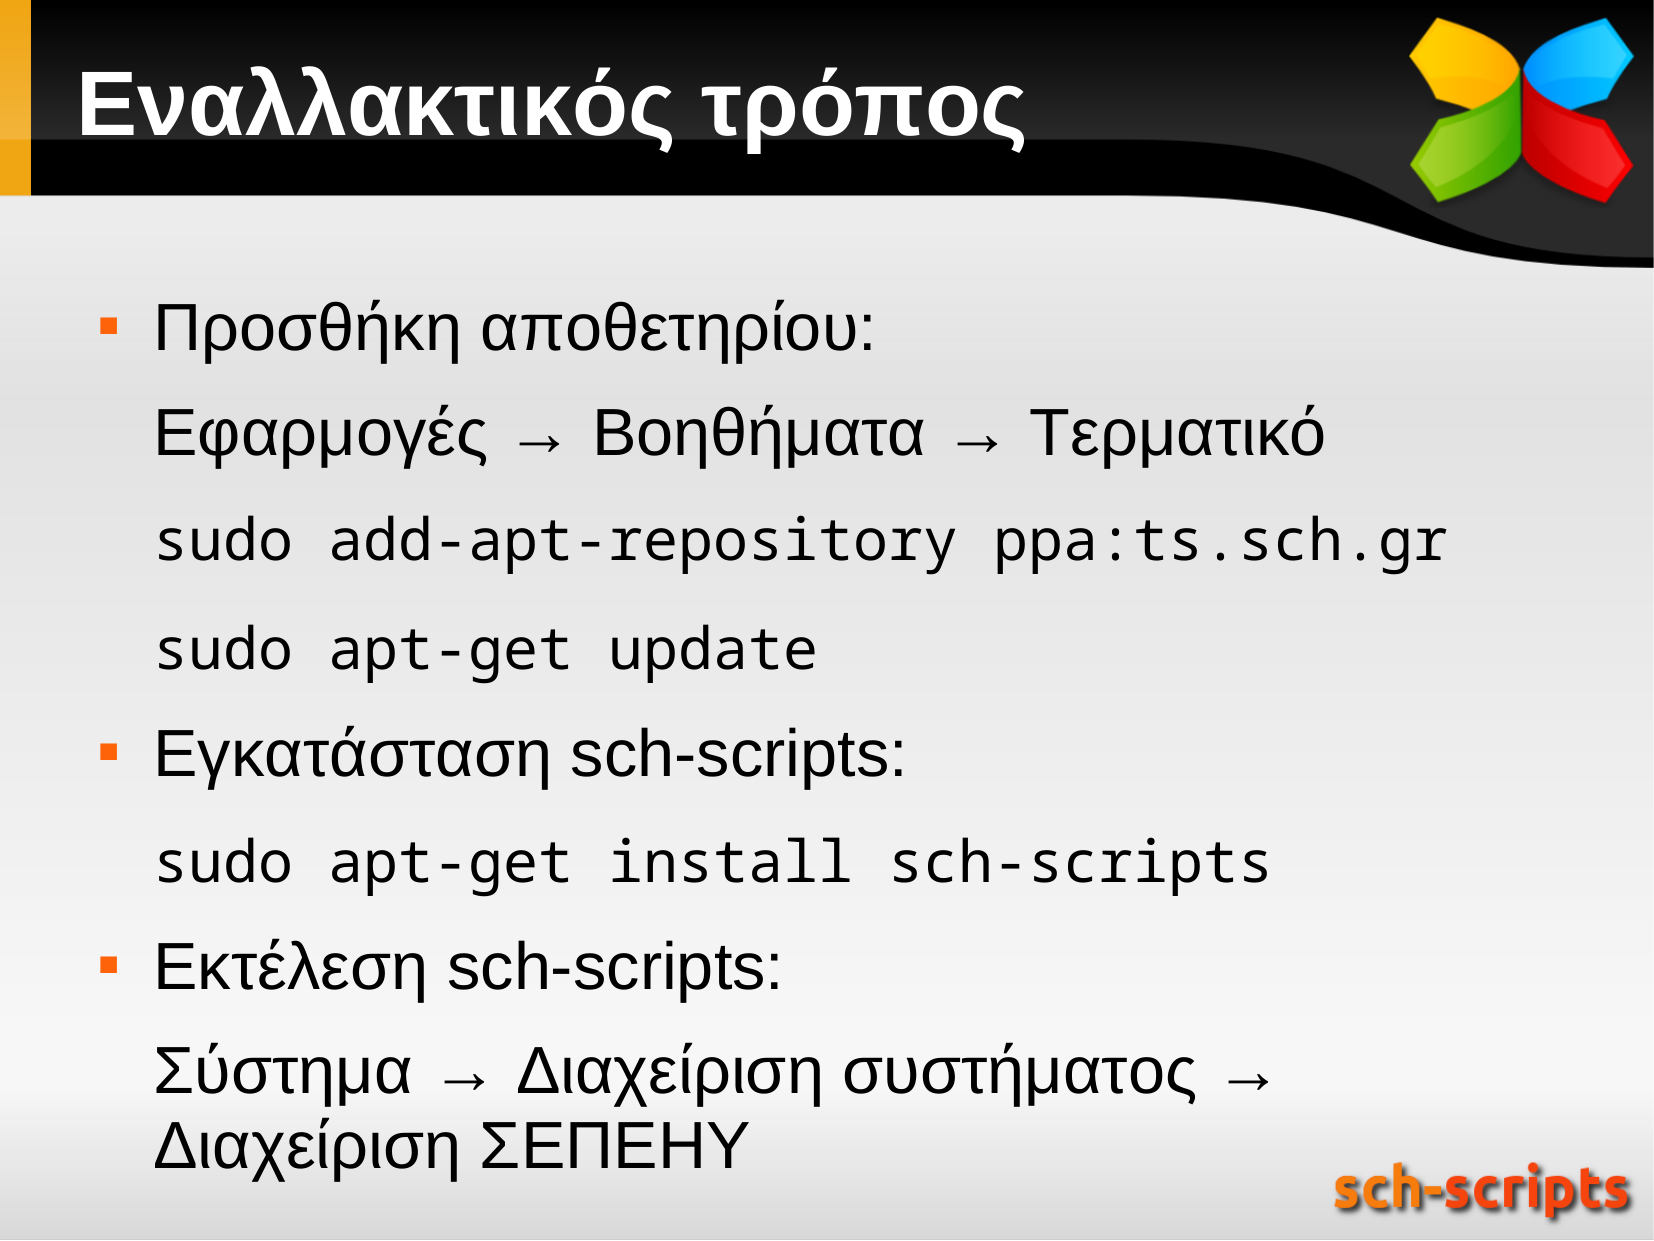

# Εναλλακτικός τρόπος
Προσθήκη αποθετηρίου:
Εφαρμογές → Βοηθήματα → Τερματικό
sudo add-apt-repository ppa:ts.sch.gr
sudo apt-get update
Εγκατάσταση sch-scripts:
sudo apt-get install sch-scripts
Εκτέλεση sch-scripts:
Σύστημα → Διαχείριση συστήματος → Διαχείριση ΣΕΠΕΗΥ